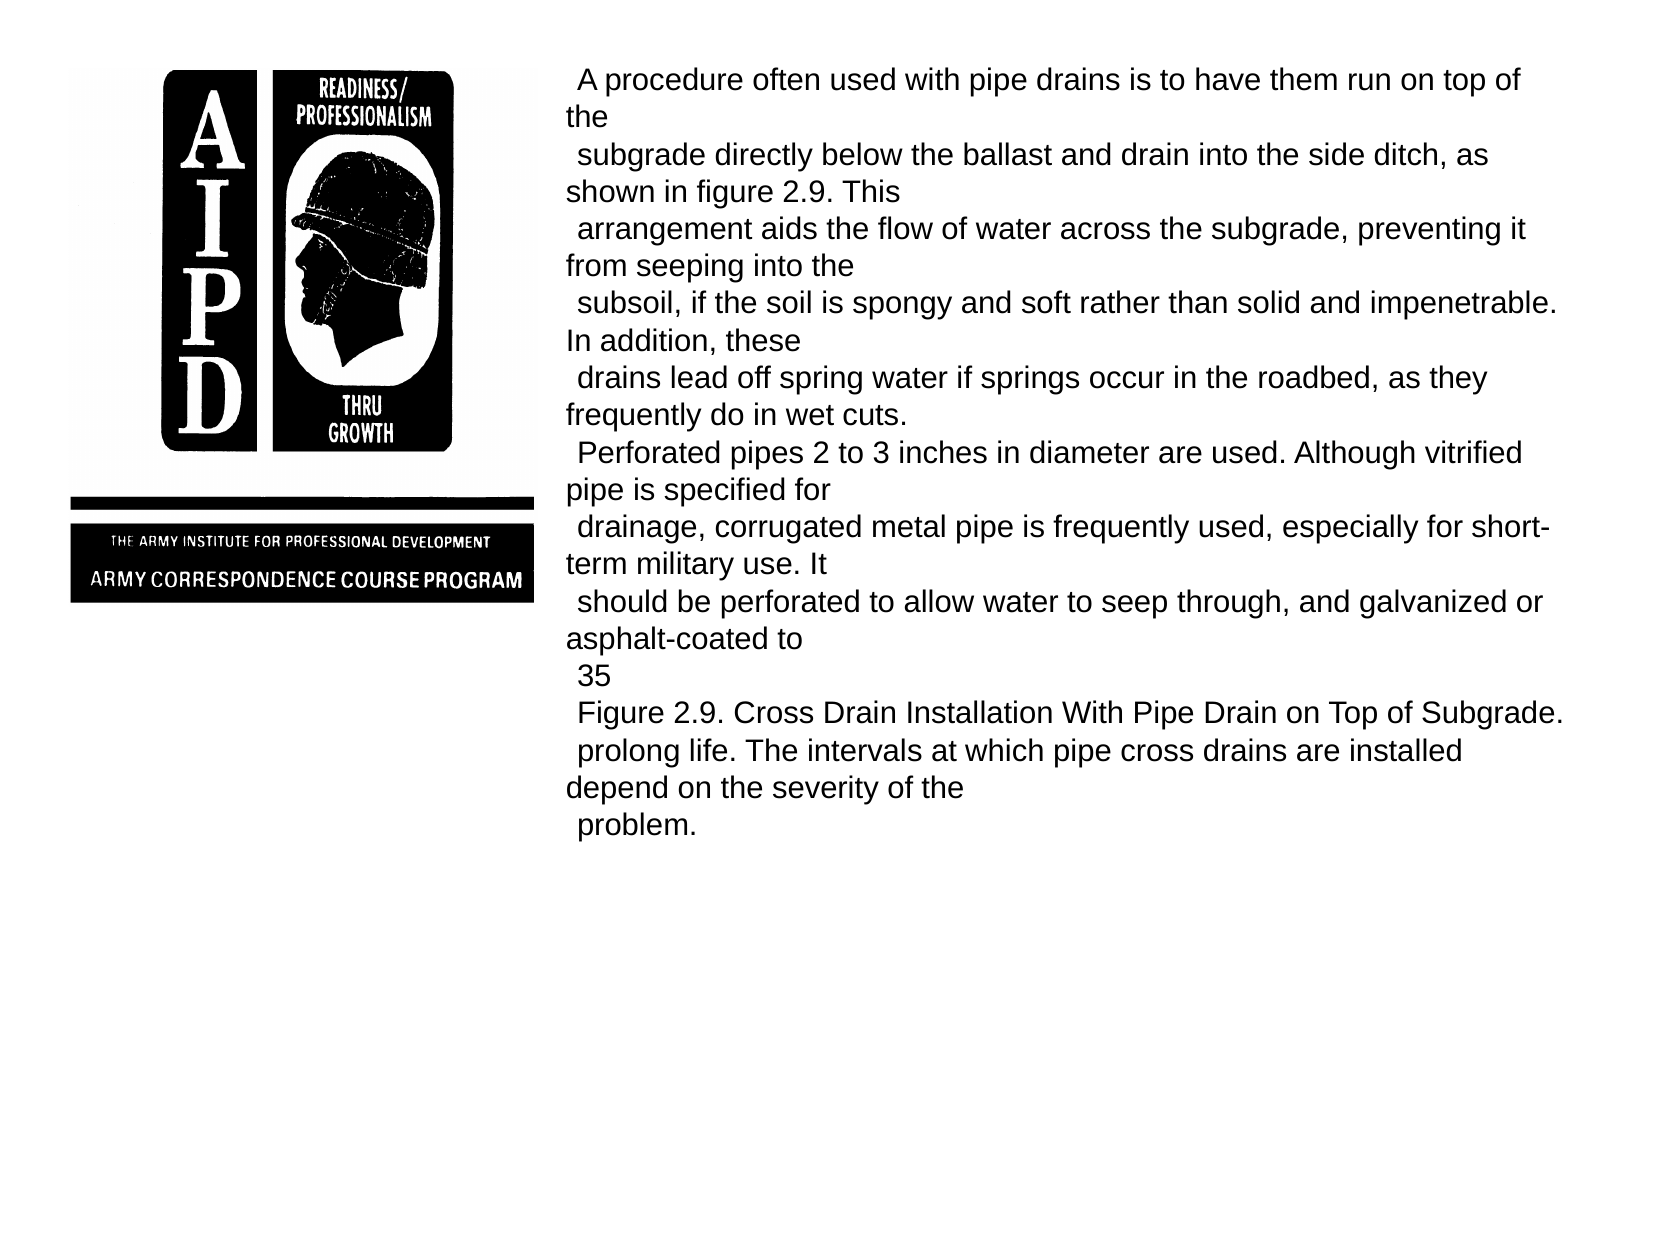

A procedure often used with pipe drains is to have them run on top of the
subgrade directly below the ballast and drain into the side ditch, as shown in figure 2.9. This
arrangement aids the flow of water across the subgrade, preventing it from seeping into the
subsoil, if the soil is spongy and soft rather than solid and impenetrable. In addition, these
drains lead off spring water if springs occur in the roadbed, as they frequently do in wet cuts.
Perforated pipes 2 to 3 inches in diameter are used. Although vitrified pipe is specified for
drainage, corrugated metal pipe is frequently used, especially for short-term military use. It
should be perforated to allow water to seep through, and galvanized or asphalt-coated to
35
Figure 2.9. Cross Drain Installation With Pipe Drain on Top of Subgrade.
prolong life. The intervals at which pipe cross drains are installed depend on the severity of the
problem.